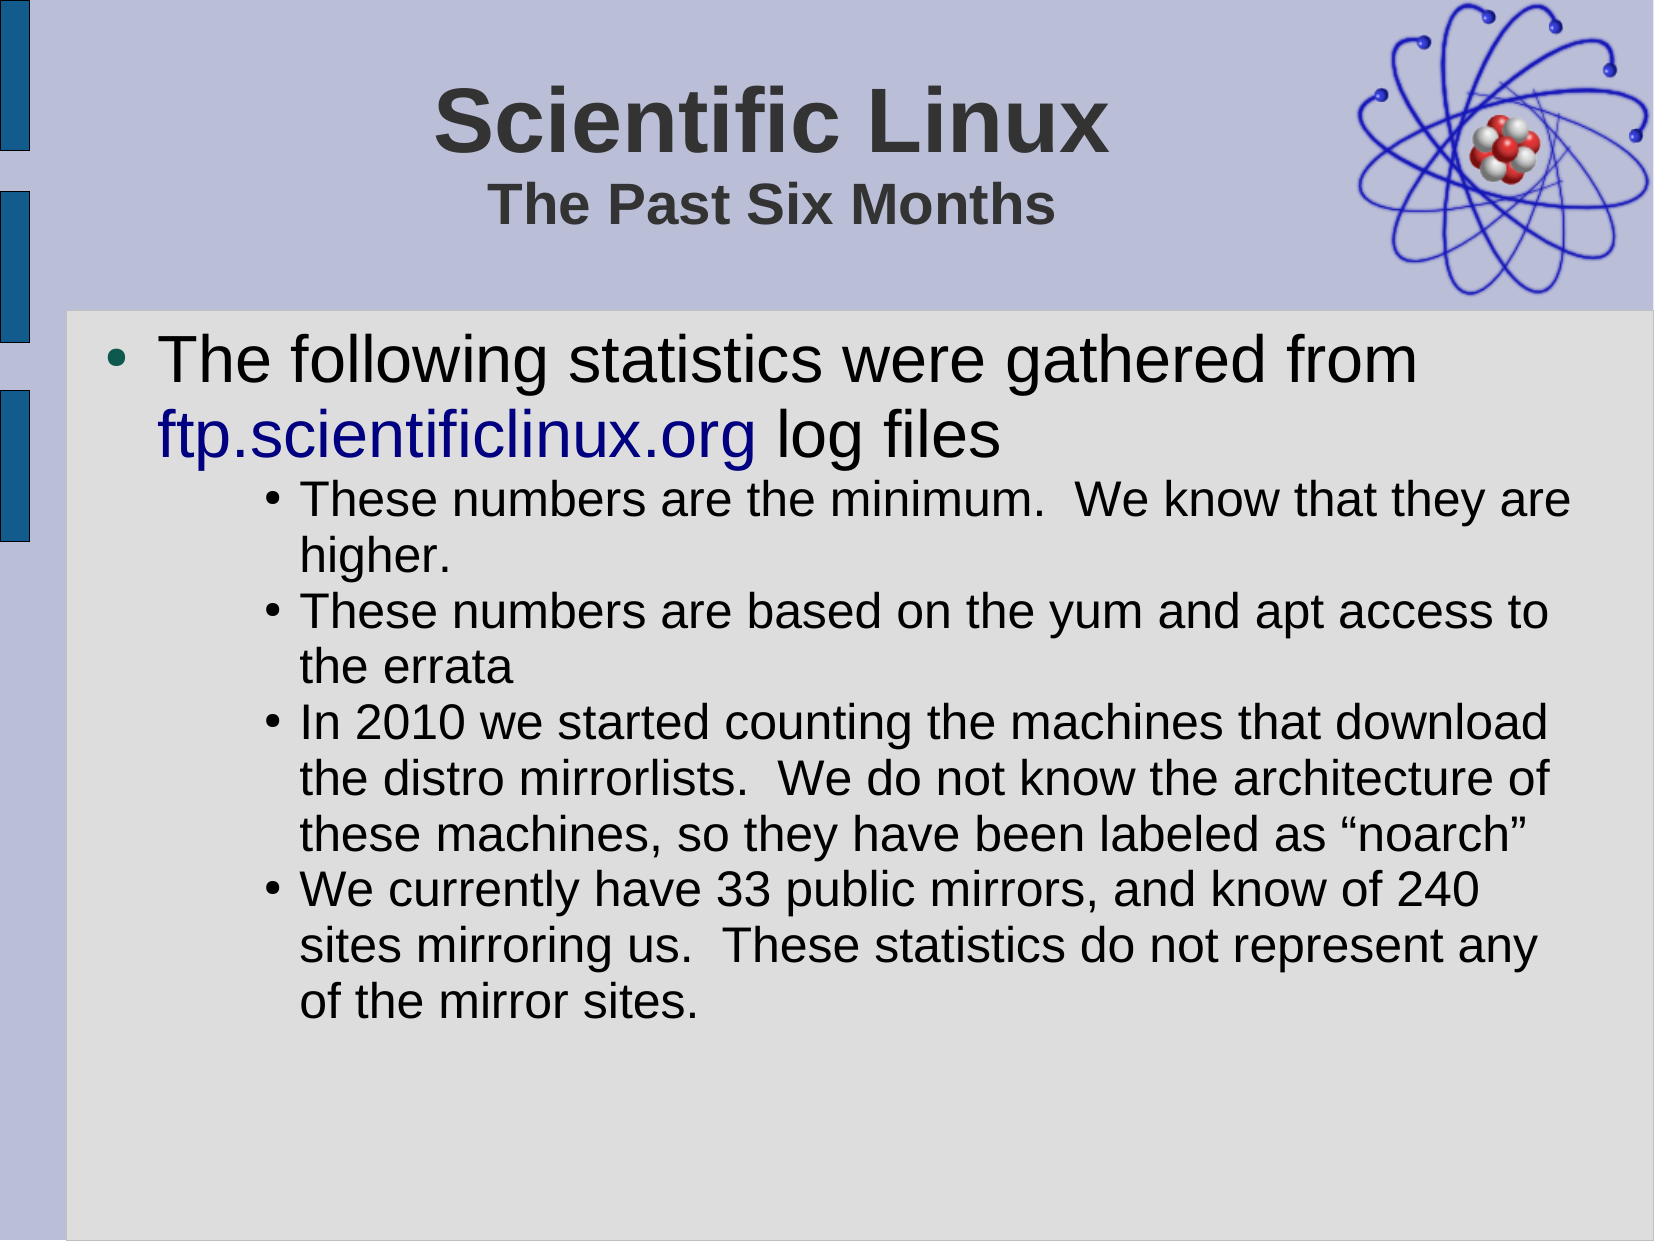

# Scientific Linux The Past Six Months
The following statistics were gathered from ftp.scientificlinux.org log files
These numbers are the minimum. We know that they are higher.
These numbers are based on the yum and apt access to the errata
In 2010 we started counting the machines that download the distro mirrorlists. We do not know the architecture of these machines, so they have been labeled as “noarch”
We currently have 33 public mirrors, and know of 240 sites mirroring us. These statistics do not represent any of the mirror sites.